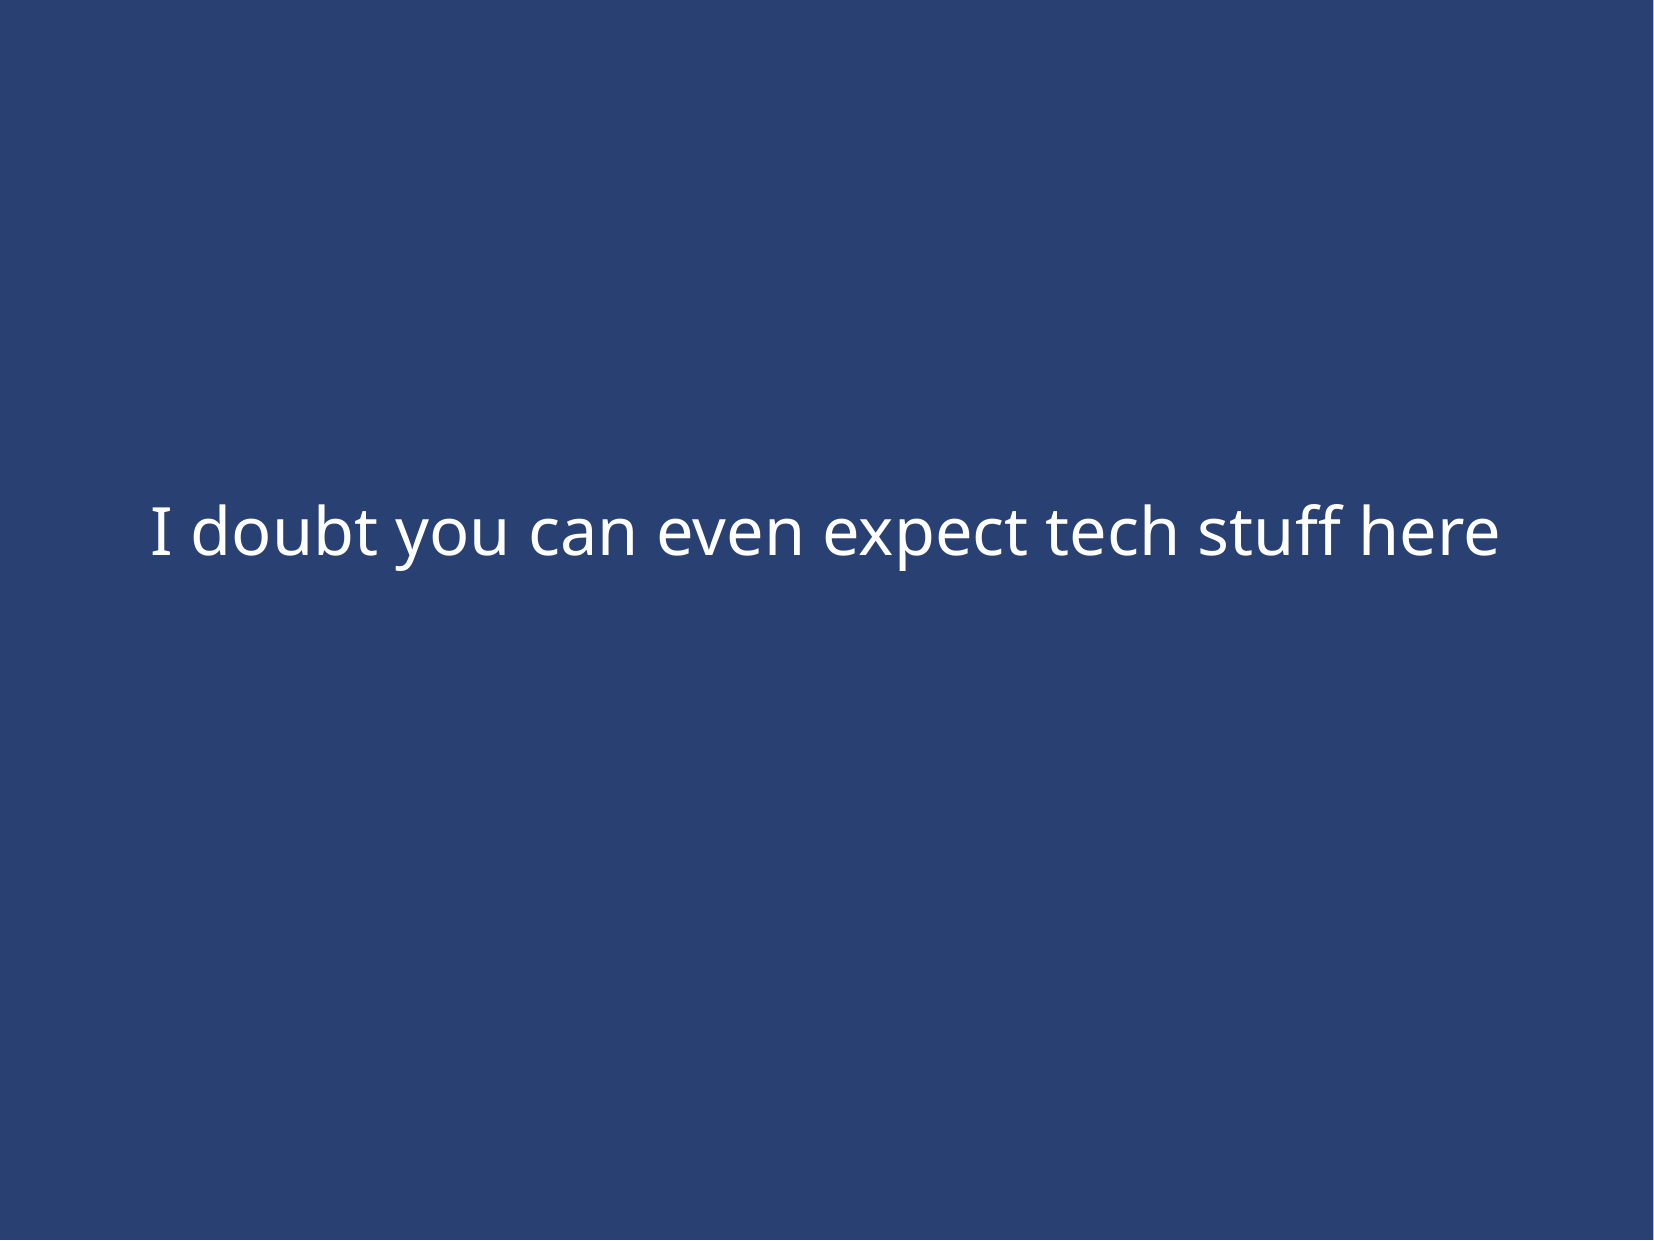

# I doubt you can even expect tech stuff here